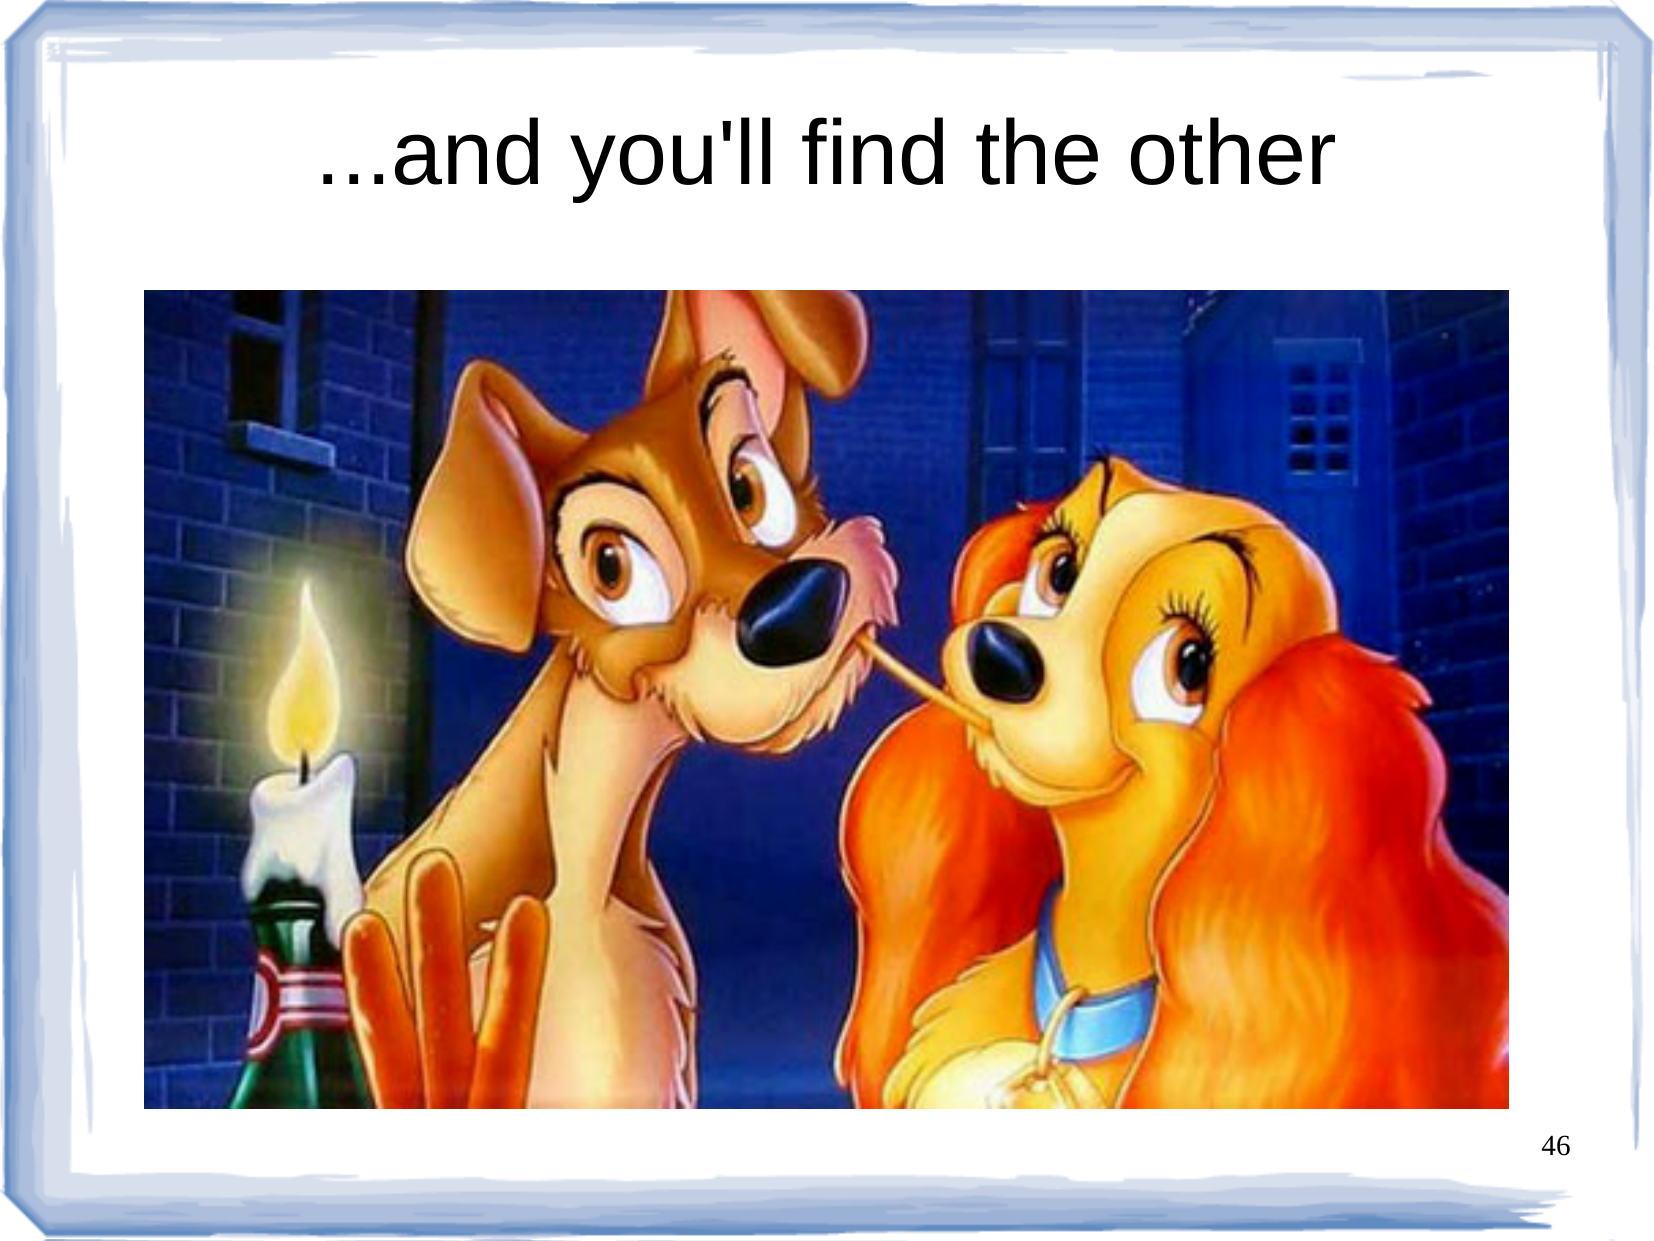

# ...and you'll find the other
46